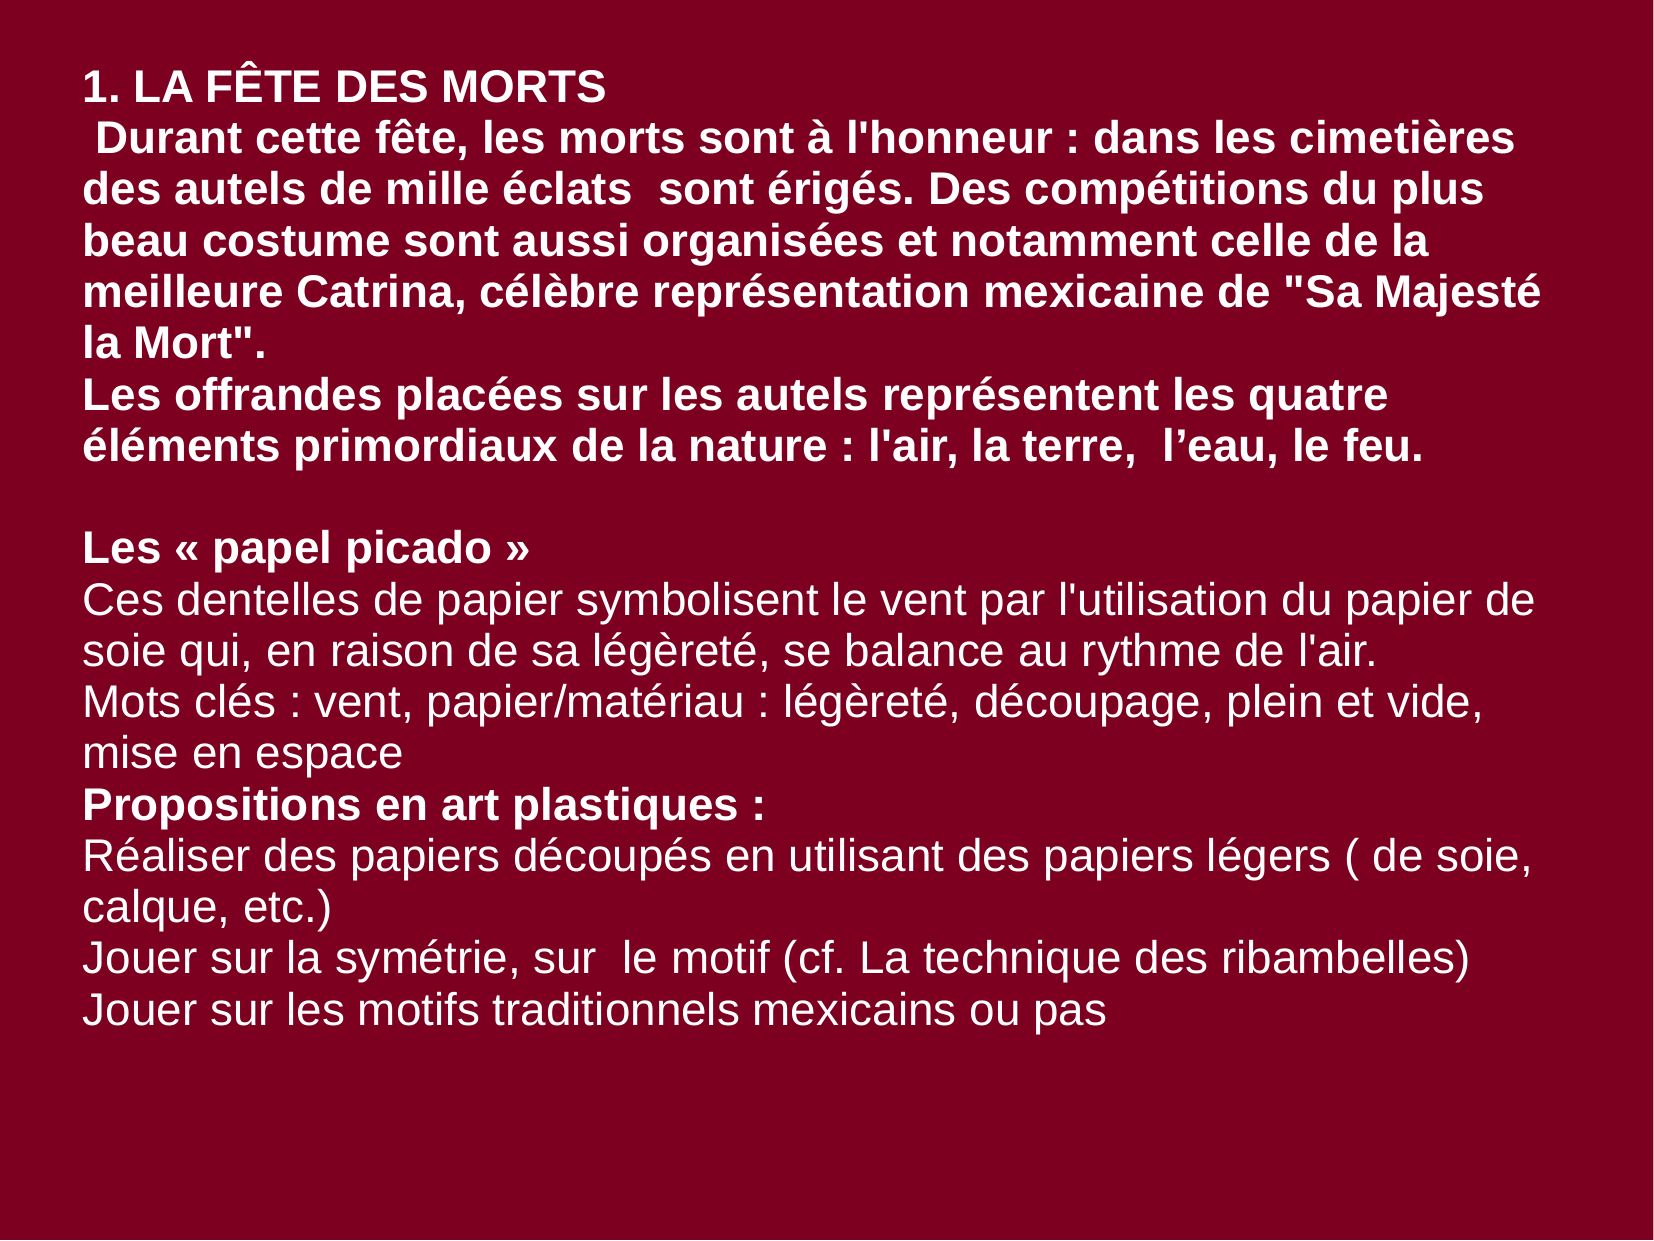

# 1. LA FÊTE DES MORTS Durant cette fête, les morts sont à l'honneur : dans les cimetières des autels de mille éclats sont érigés. Des compétitions du plus beau costume sont aussi organisées et notamment celle de la meilleure Catrina, célèbre représentation mexicaine de "Sa Majesté la Mort". Les offrandes placées sur les autels représentent les quatre éléments primordiaux de la nature : l'air, la terre, l’eau, le feu. Les « papel picado » Ces dentelles de papier symbolisent le vent par l'utilisation du papier de soie qui, en raison de sa légèreté, se balance au rythme de l'air. Mots clés : vent, papier/matériau : légèreté, découpage, plein et vide, mise en espace Propositions en art plastiques : Réaliser des papiers découpés en utilisant des papiers légers ( de soie, calque, etc.) Jouer sur la symétrie, sur le motif (cf. La technique des ribambelles) Jouer sur les motifs traditionnels mexicains ou pas